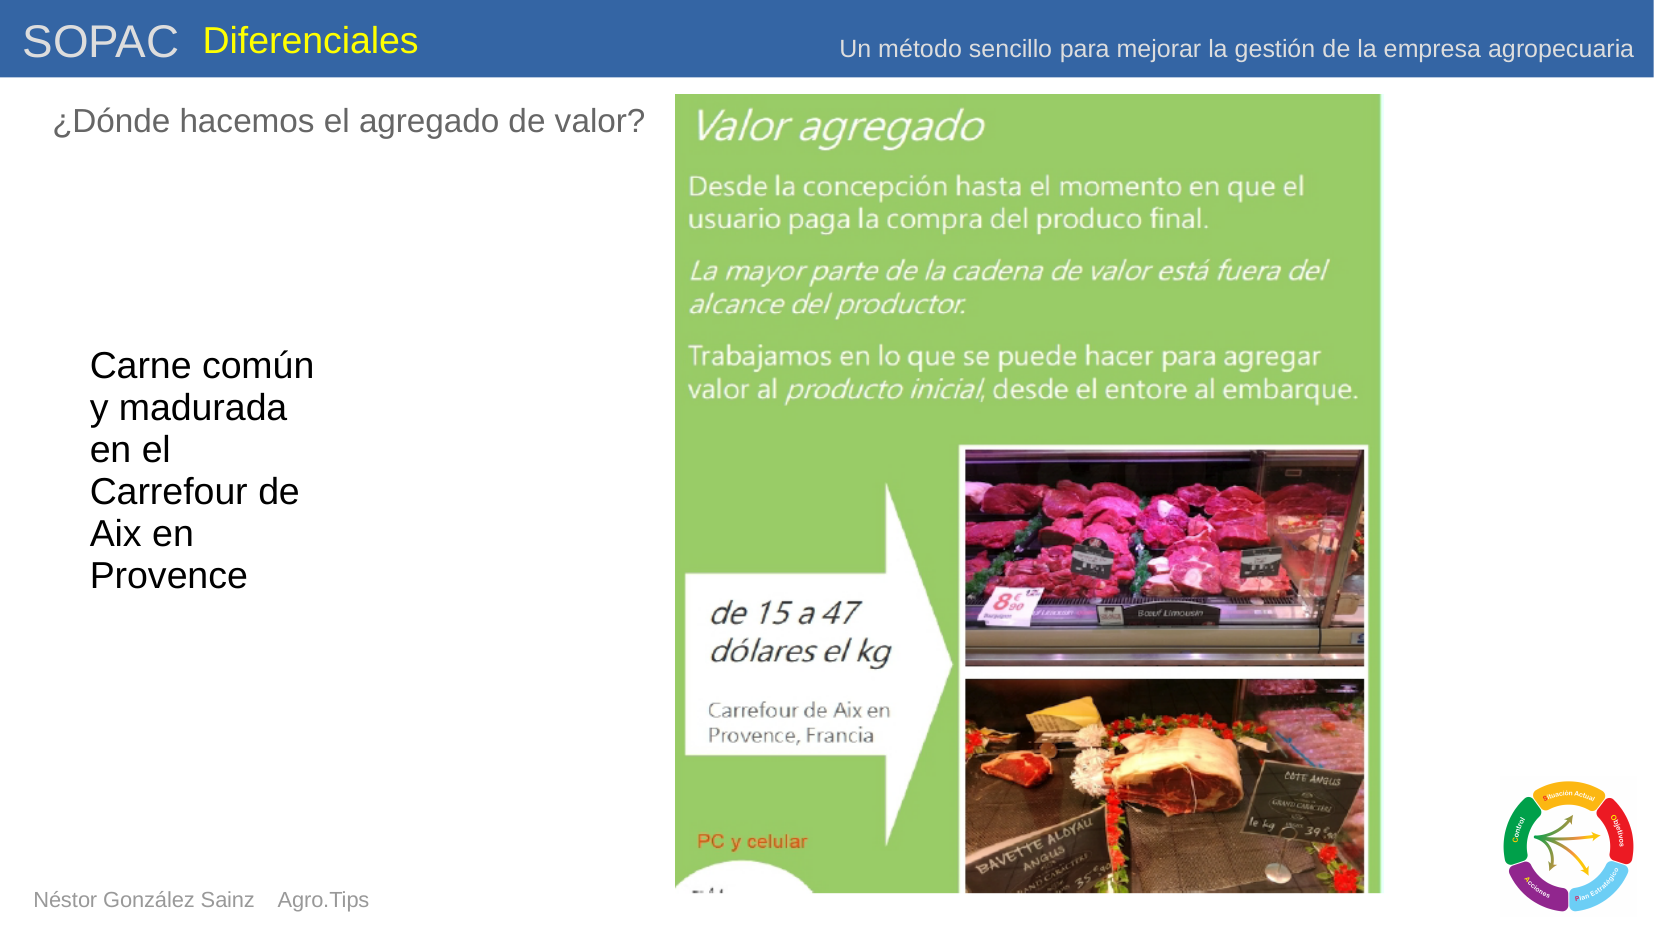

Diferenciales
¿Dónde hacemos el agregado de valor?
Carne común y madurada en el Carrefour de Aix en Provence